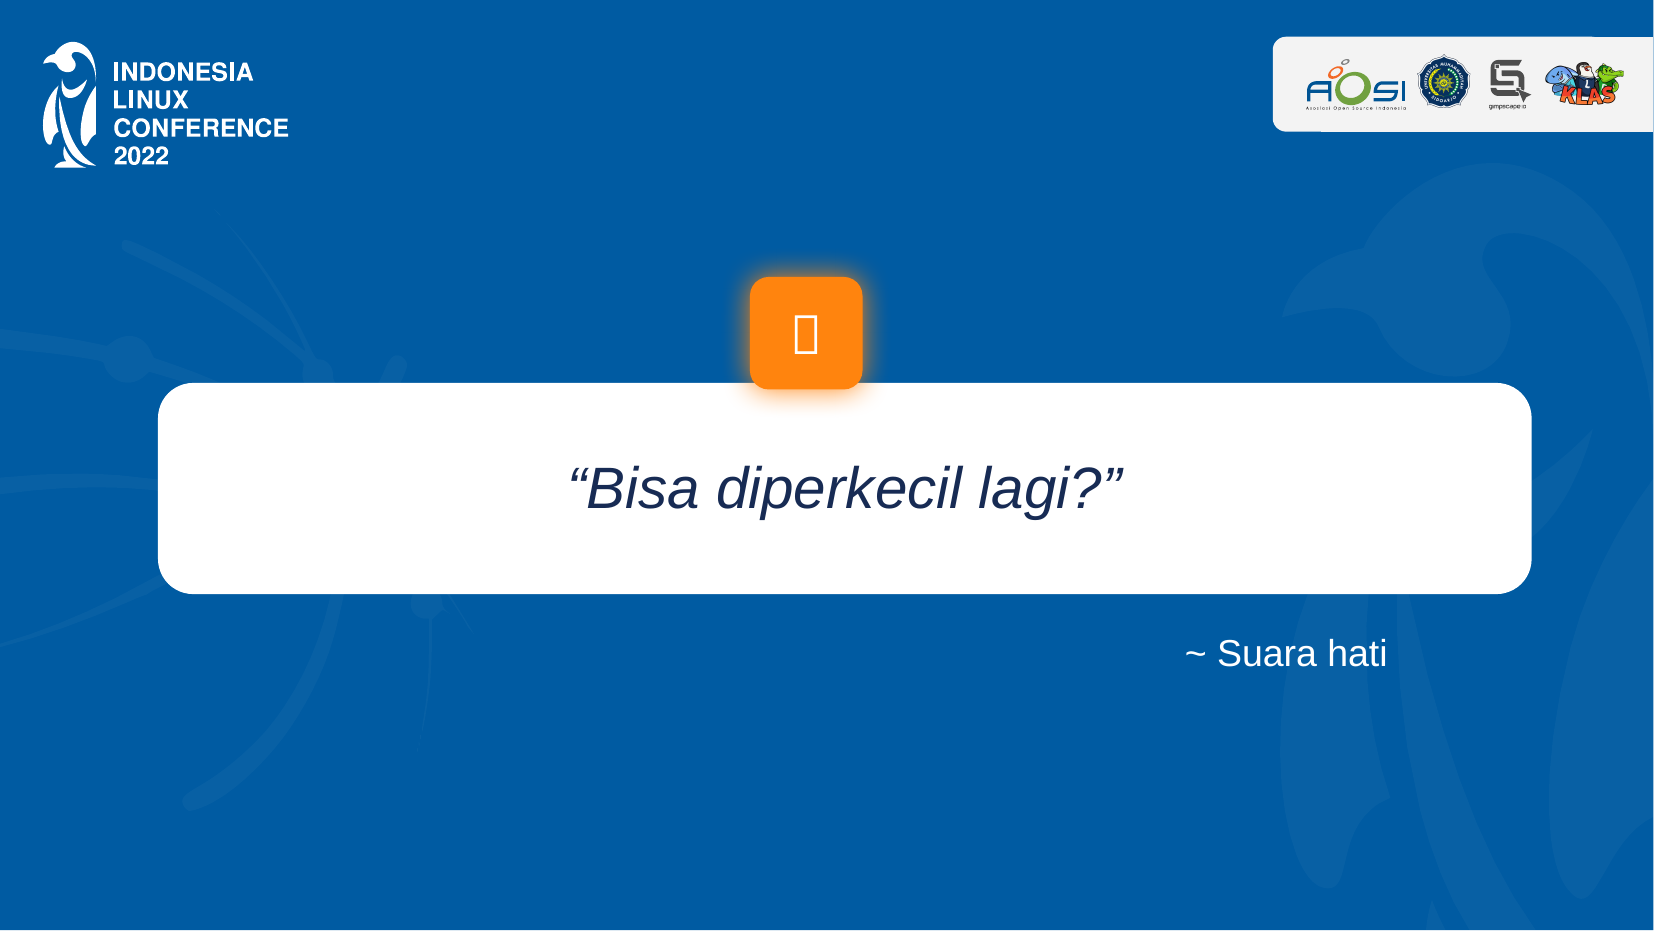


“Bisa diperkecil lagi?”
# ~ Suara hati